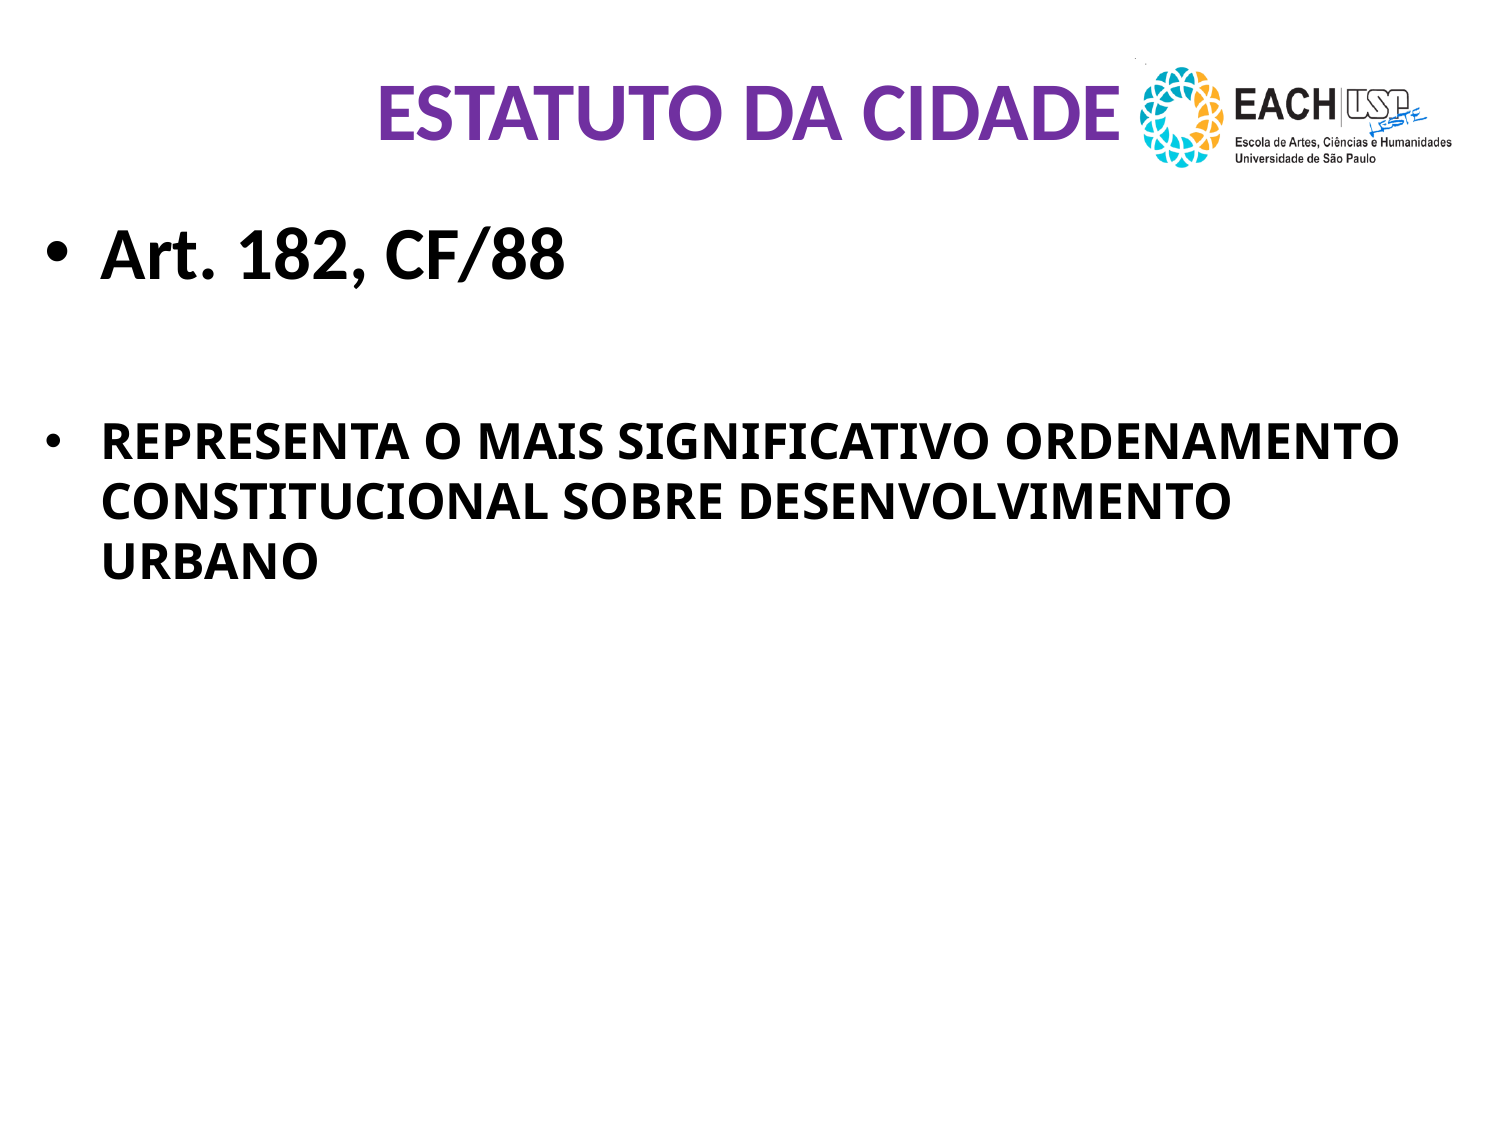

# ESTATUTO DA CIDADE
Art. 182, CF/88
REPRESENTA O MAIS SIGNIFICATIVO ORDENAMENTO CONSTITUCIONAL SOBRE DESENVOLVIMENTO URBANO